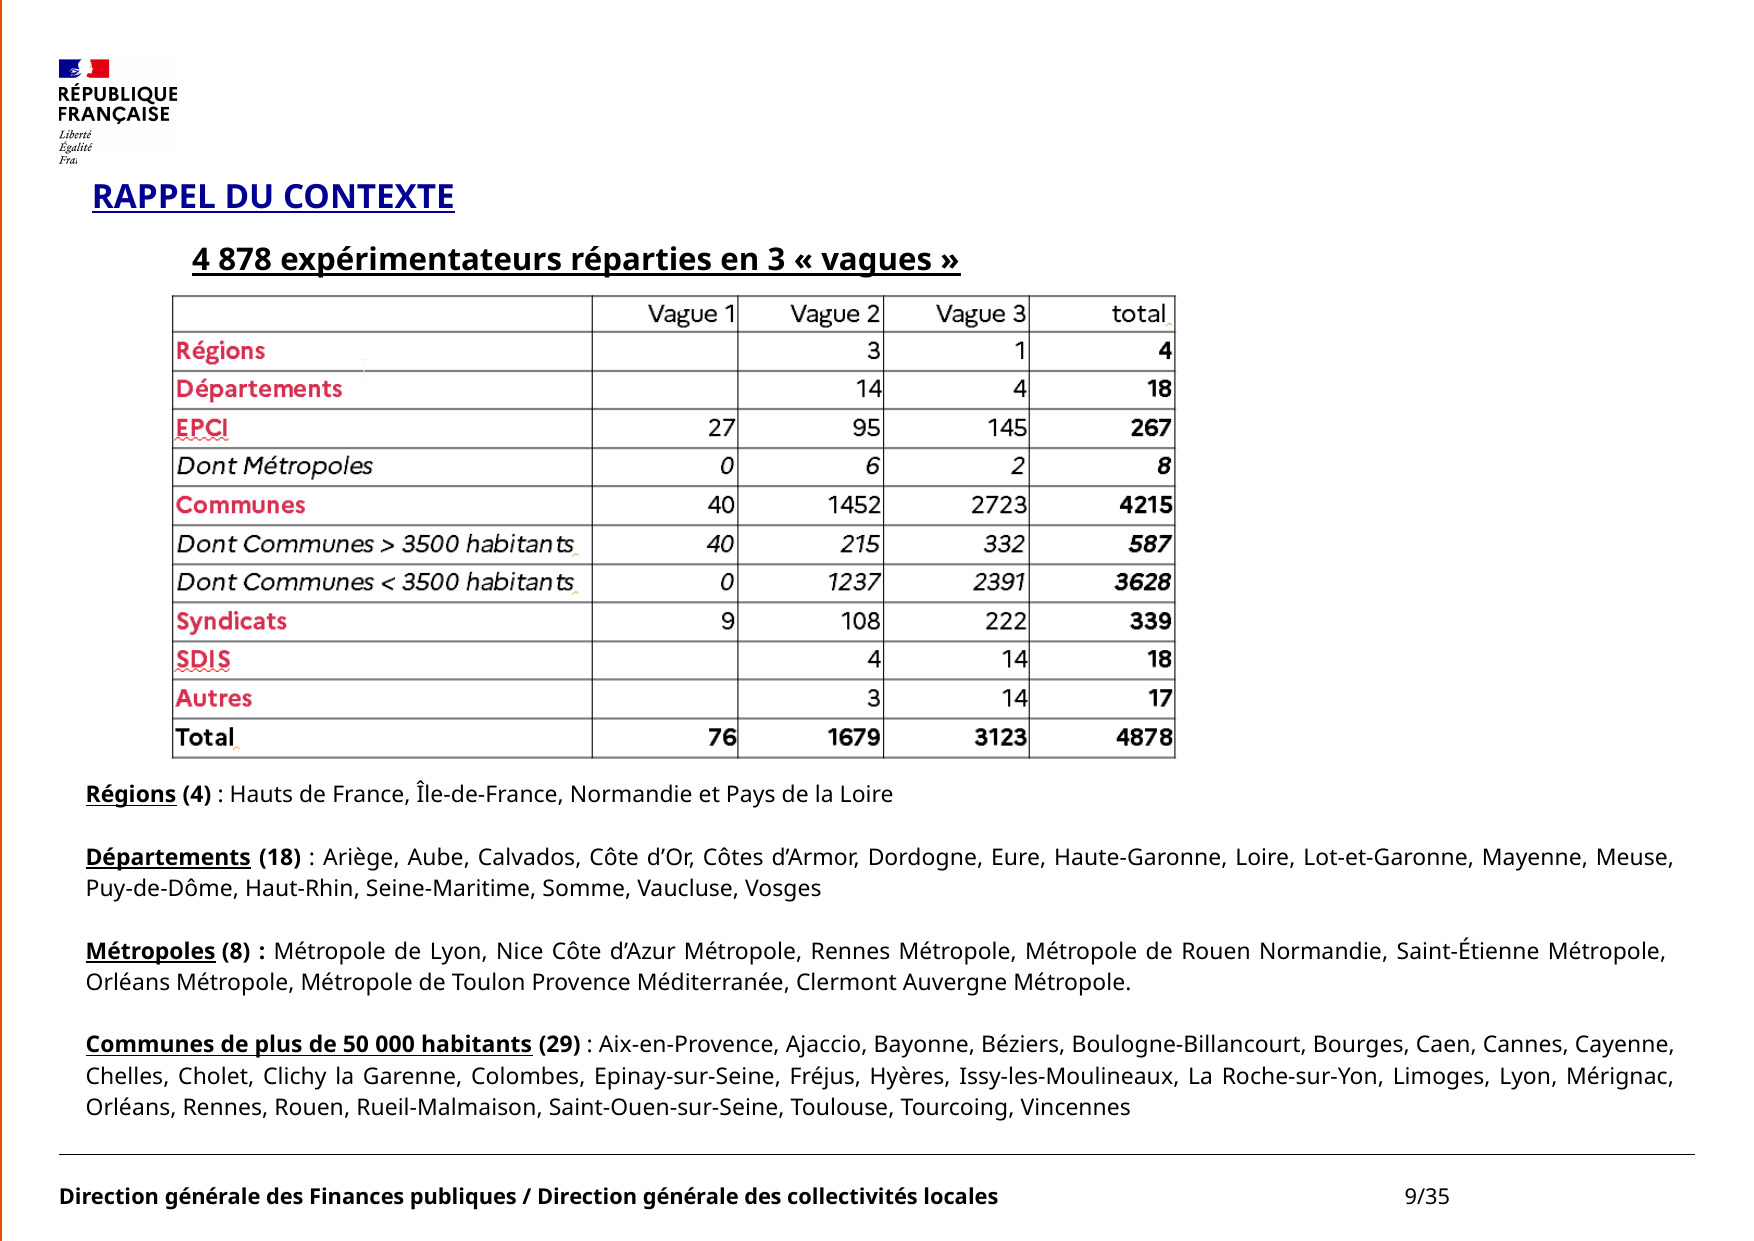

RAPPEL DU CONTEXTE
4 878 expérimentateurs réparties en 3 « vagues »
Régions (4) : Hauts de France, Île-de-France, Normandie et Pays de la Loire
Départements (18) : Ariège, Aube, Calvados, Côte d’Or, Côtes d’Armor, Dordogne, Eure, Haute-Garonne, Loire, Lot-et-Garonne, Mayenne, Meuse, Puy-de-Dôme, Haut-Rhin, Seine-Maritime, Somme, Vaucluse, Vosges
Métropoles (8) : Métropole de Lyon, Nice Côte d’Azur Métropole, Rennes Métropole, Métropole de Rouen Normandie, Saint-Étienne Métropole, Orléans Métropole, Métropole de Toulon Provence Méditerranée, Clermont Auvergne Métropole.
Communes de plus de 50 000 habitants (29) : Aix-en-Provence, Ajaccio, Bayonne, Béziers, Boulogne-Billancourt, Bourges, Caen, Cannes, Cayenne, Chelles, Cholet, Clichy la Garenne, Colombes, Epinay-sur-Seine, Fréjus, Hyères, Issy-les-Moulineaux, La Roche-sur-Yon, Limoges, Lyon, Mérignac, Orléans, Rennes, Rouen, Rueil-Malmaison, Saint-Ouen-sur-Seine, Toulouse, Tourcoing, Vincennes